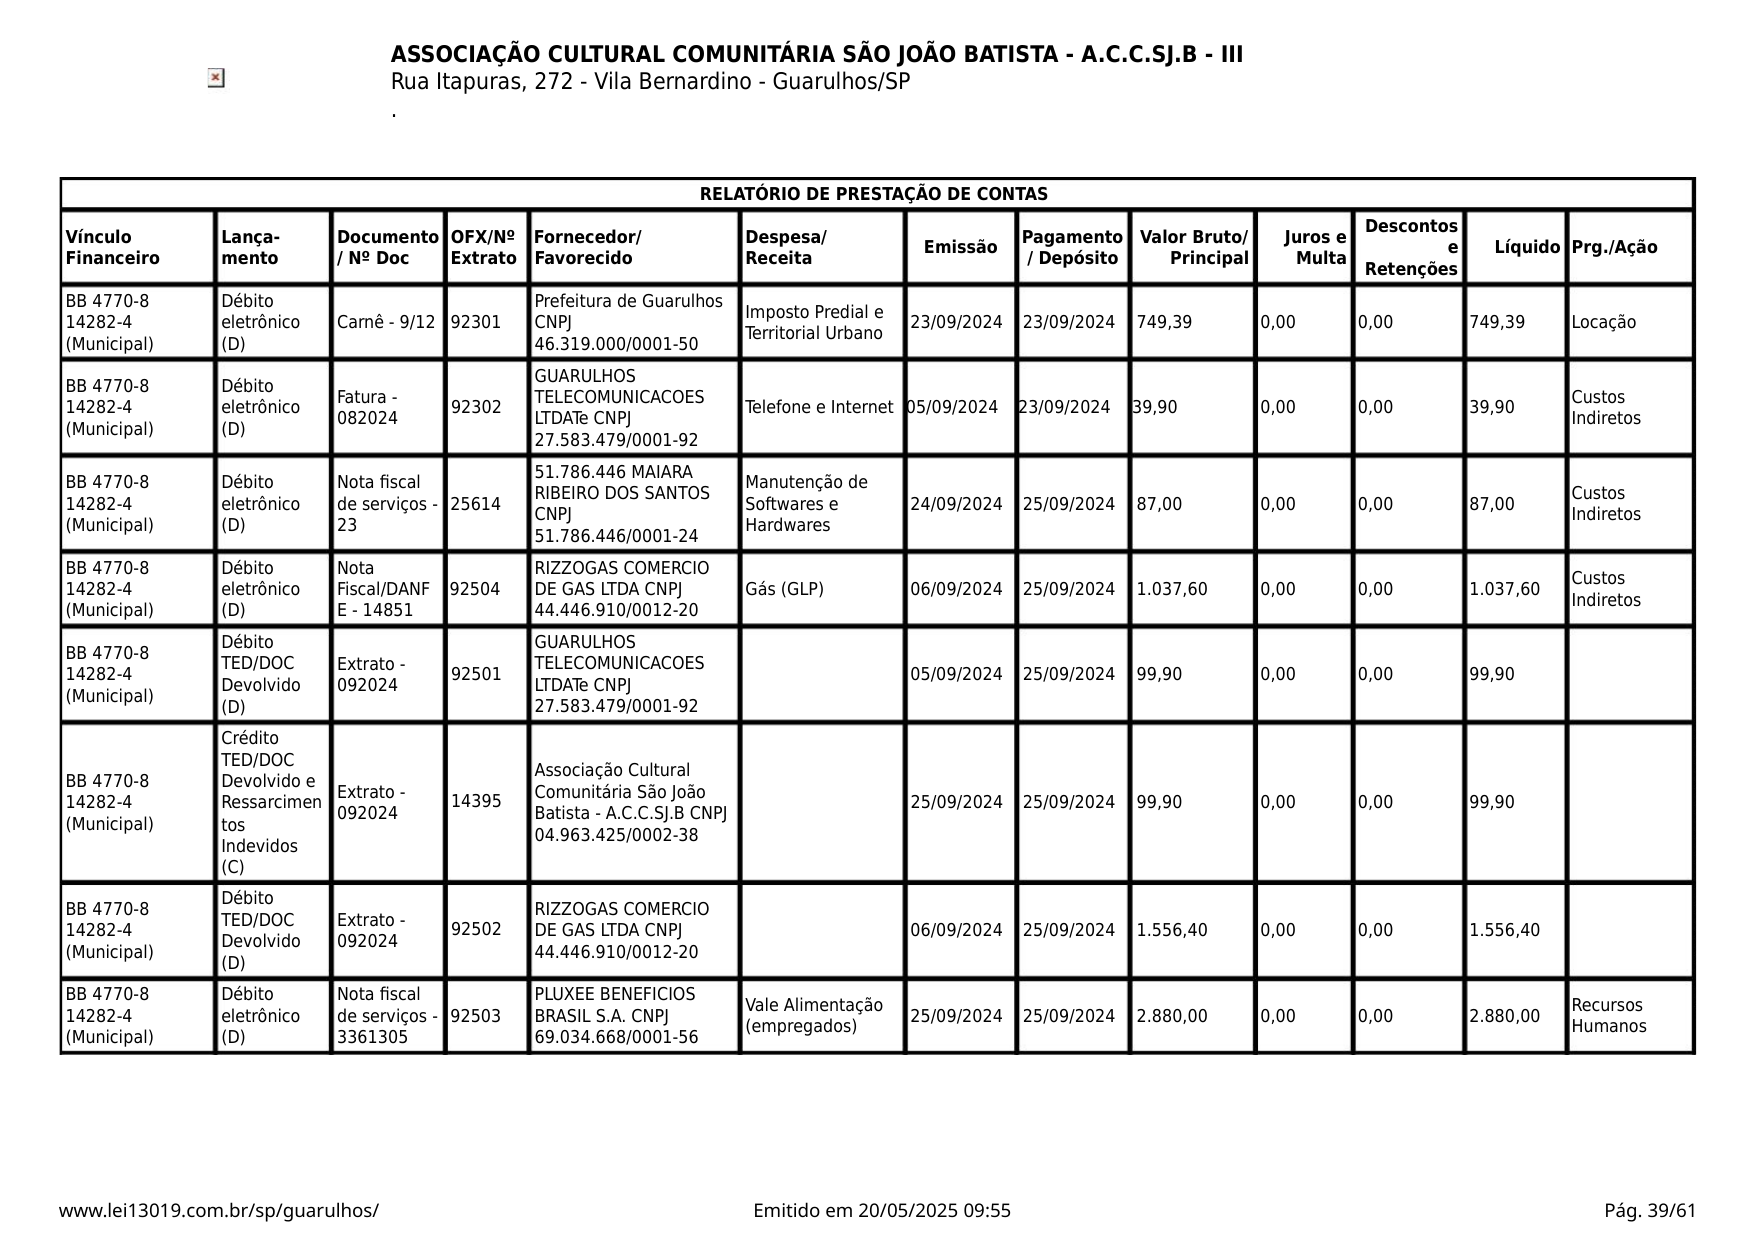

ASSOCIAÇÃO CULTURAL COMUNITÁRIA SÃO JOÃO BATISTA - A.C.C.SJ.B - III
Rua Itapuras, 272 - Vila Bernardino - Guarulhos/SP
.
RELATÓRIO DE PRESTAÇÃO DE CONTAS
Descontos
e
Retenções
Vínculo
Financeiro
Lança-
mento
Documento OFX/Nº Fornecedor/
/ Nº Doc Extrato Favorecido
Despesa/
Receita
Pagamento Valor Bruto/
/ Depósito Principal
Juros e
Multa
Emissão
Líquido Prg./Ação
BB 4770-8
14282-4
(Municipal)
Débito
eletrônico
(D)
Prefeitura de Guarulhos
CNPJ
46.319.000/0001-50
Imposto Predial e
Territorial Urbano
Carnê - 9/12 92301
23/09/2024 23/09/2024 749,39
0,00
0,00
0,00
749,39
Locação
GUARULHOS
TELECOMUNICACOES
LTDATe CNPJ
BB 4770-8
14282-4
(Municipal)
Débito
eletrônico
(D)
Fatura -
082024
Custos
Indiretos
92302
Telefone e Internet 05/09/2024 23/09/2024 39,90
Manutenção de
Softwares e
Hardwares
0,00
39,90
27.583.479/0001-92
51.786.446 MAIARA
RIBEIRO DOS SANTOS
CNPJ
BB 4770-8
14282-4
(Municipal)
Débito
eletrônico
(D)
Nota ﬁscal
de serviços - 25614
23
Custos
Indiretos
24/09/2024 25/09/2024 87,00
06/09/2024 25/09/2024 1.037,60
05/09/2024 25/09/2024 99,90
0,00
0,00
0,00
0,00
0,00
0,00
87,00
51.786.446/0001-24
BB 4770-8
14282-4
(Municipal)
Débito
eletrônico
(D)
Nota
RIZZOGAS COMERCIO
DE GAS LTDA CNPJ
44.446.910/0012-20
Custos
Indiretos
Fiscal/DANF 92504
E - 14851
Gás (GLP)
1.037,60
99,90
Débito
TED/DOC
Devolvido
(D)
GUARULHOS
TELECOMUNICACOES
LTDATe CNPJ
BB 4770-8
14282-4
(Municipal)
Extrato -
092024
92501
14395
92502
27.583.479/0001-92
Crédito
TED/DOC
Devolvido e
Ressarcimen
tos
Indevidos
(C)
Associação Cultural
Comunitária São João
Batista - A.C.C.SJ.B CNPJ
04.963.425/0002-38
BB 4770-8
14282-4
(Municipal)
Extrato -
092024
25/09/2024 25/09/2024 99,90
0,00
0,00
99,90
Débito
TED/DOC
Devolvido
(D)
BB 4770-8
14282-4
(Municipal)
RIZZOGAS COMERCIO
DE GAS LTDA CNPJ
44.446.910/0012-20
Extrato -
092024
06/09/2024 25/09/2024 1.556,40
25/09/2024 25/09/2024 2.880,00
0,00
0,00
0,00
0,00
1.556,40
2.880,00
BB 4770-8
14282-4
(Municipal)
Débito
eletrônico
(D)
Nota ﬁscal
de serviços - 92503
3361305
PLUXEE BENEFICIOS
BRASIL S.A. CNPJ
69.034.668/0001-56
Vale Alimentação
(empregados)
Recursos
Humanos
www.lei13019.com.br/sp/guarulhos/
Emitido em 20/05/2025 09:55
Pág. 39/61